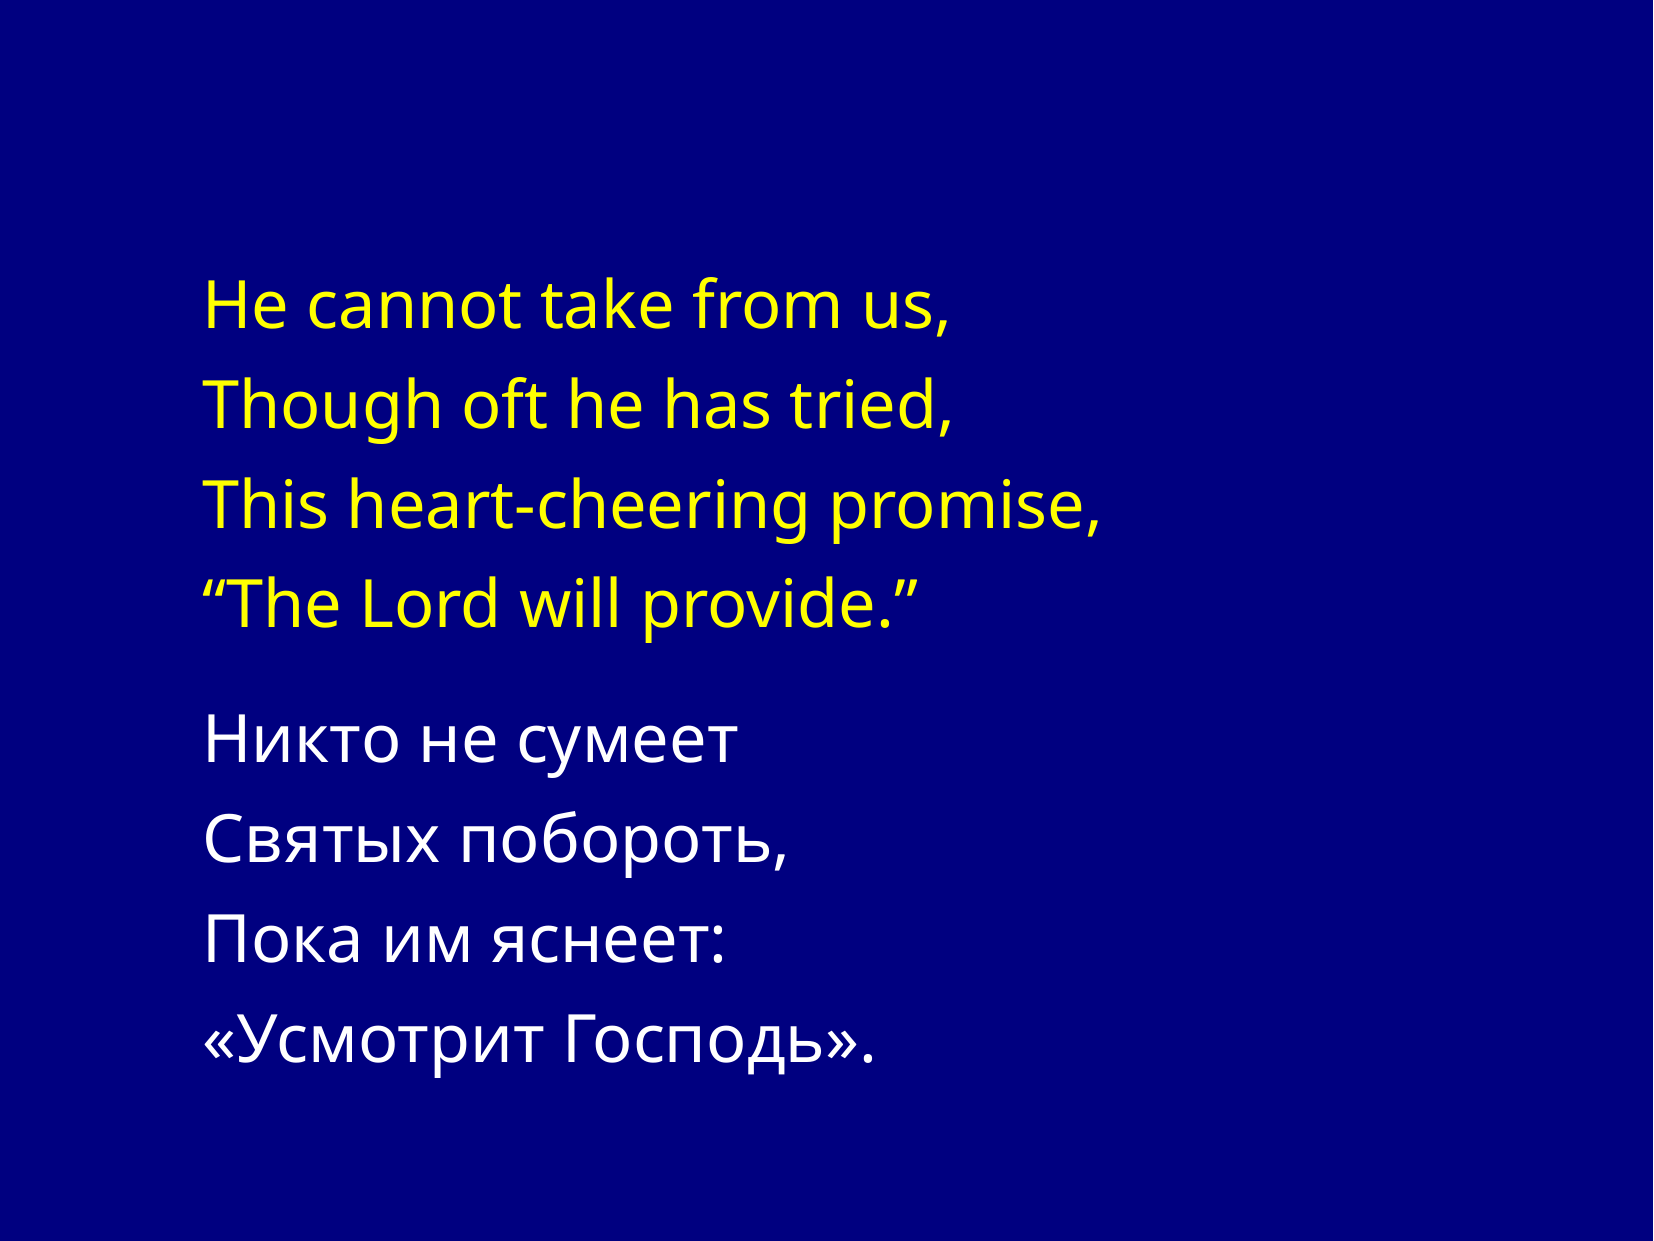

He cannot take from us,
	Though oft he has tried,
	This heart-cheering promise,
	“The Lord will provide.”
	Никто не сумеет
	Святых побороть,
	Пока им яснеет:
	«Усмотрит Господь».